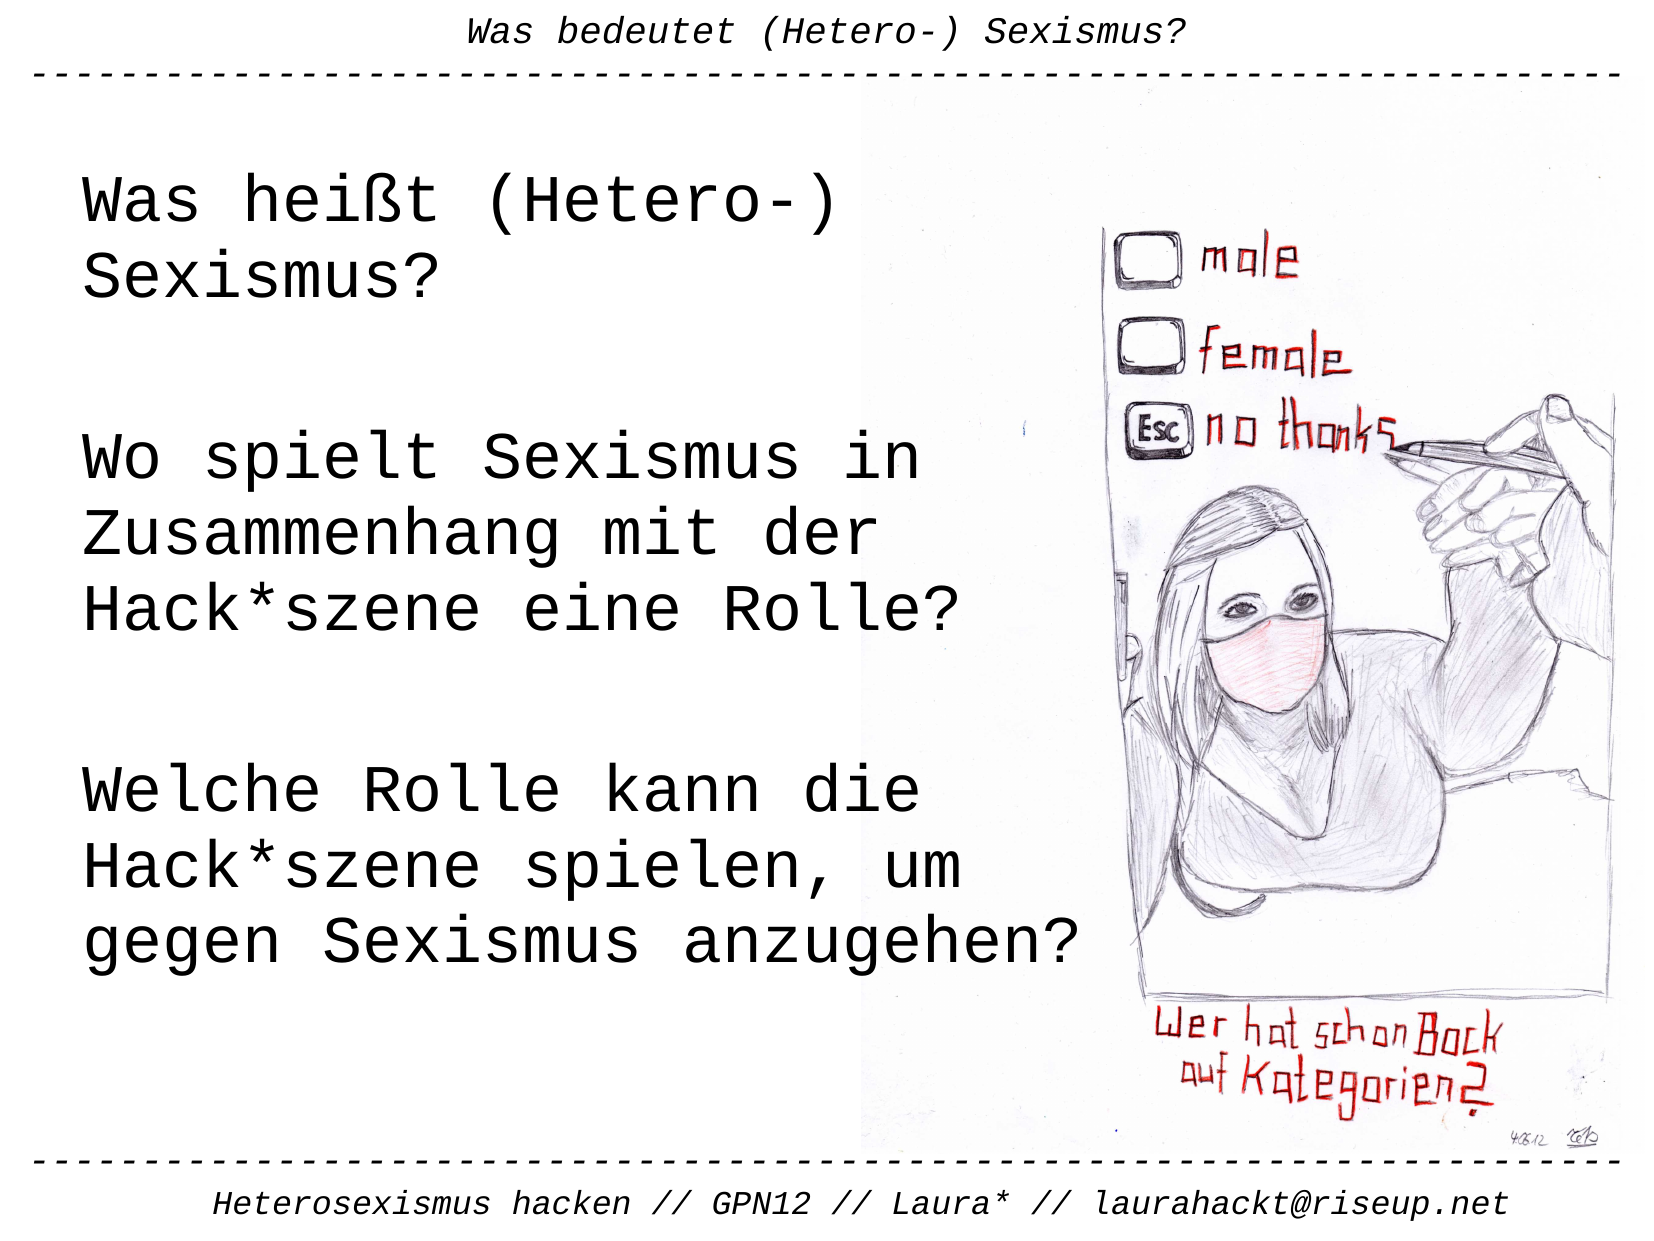

Was bedeutet (Hetero-) Sexismus?
-----------------------------------------------------------------------
Was heißt (Hetero-) Sexismus?
Wo spielt Sexismus in Zusammenhang mit der Hack*szene eine Rolle?
Welche Rolle kann die Hack*szene spielen, um gegen Sexismus anzugehen?
#
-----------------------------------------------------------------------
Heterosexismus hacken // GPN12 // Laura* // laurahackt@riseup.net